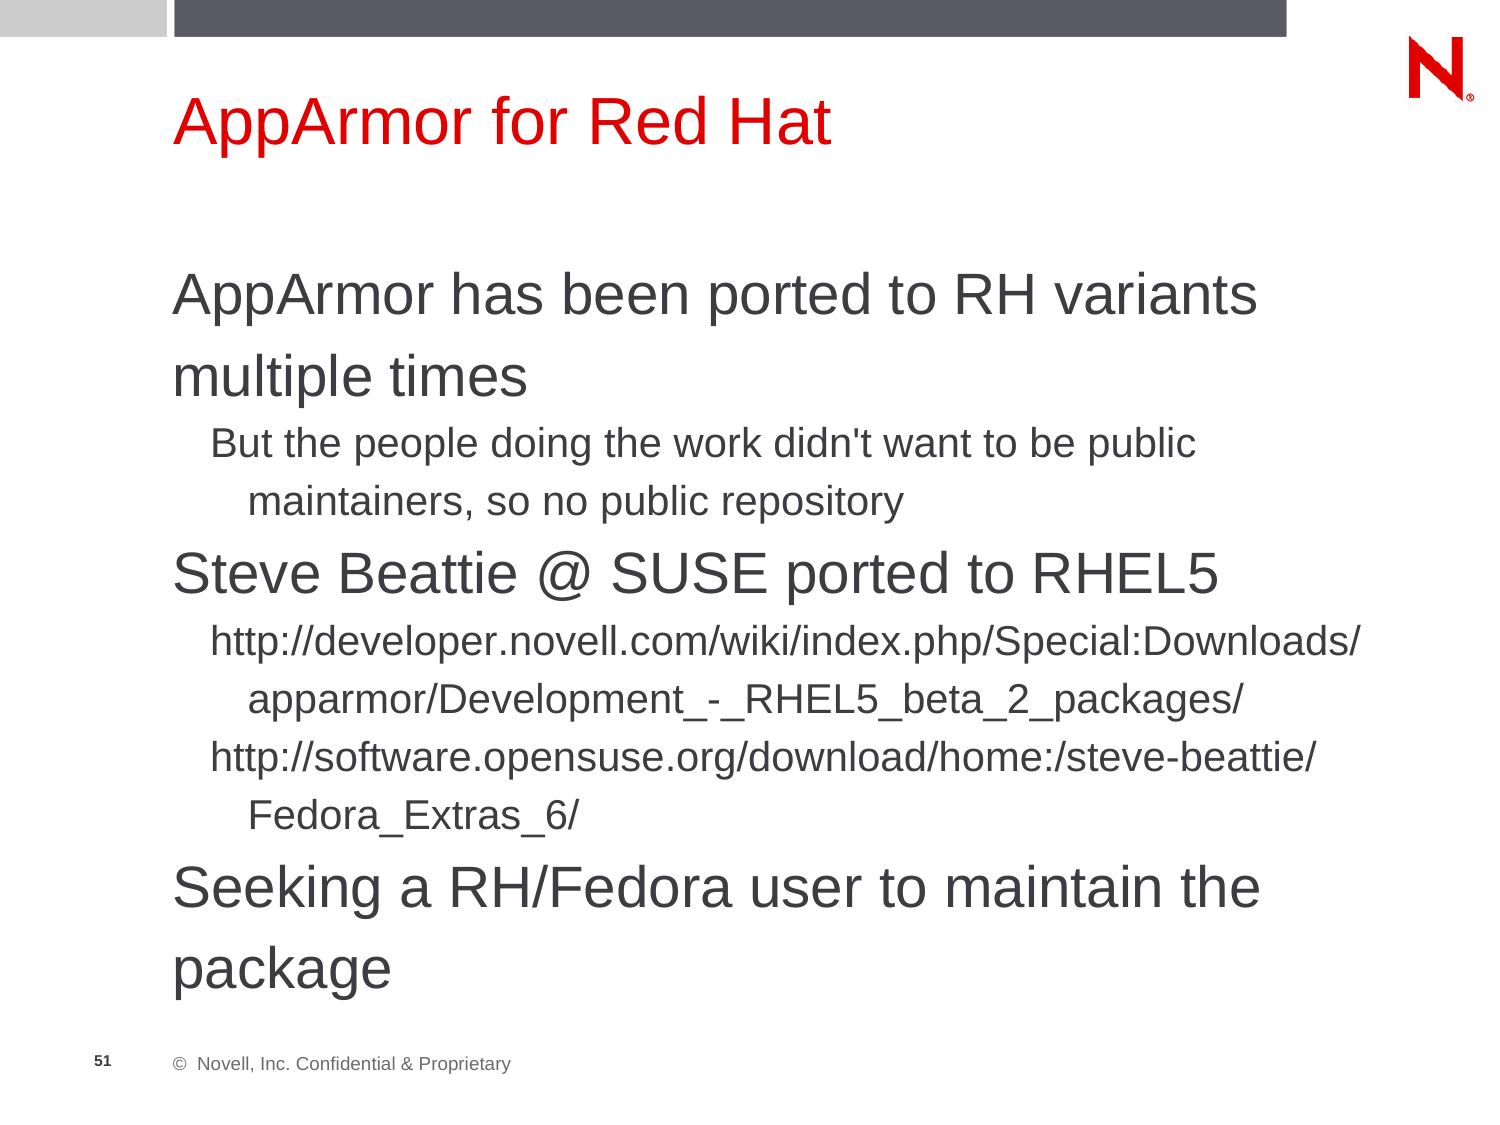

# AppArmor for Red Hat
AppArmor has been ported to RH variants multiple times
But the people doing the work didn't want to be public maintainers, so no public repository
Steve Beattie @ SUSE ported to RHEL5
http://developer.novell.com/wiki/index.php/Special:Downloads/apparmor/Development_-_RHEL5_beta_2_packages/
http://software.opensuse.org/download/home:/steve-beattie/Fedora_Extras_6/
Seeking a RH/Fedora user to maintain the package